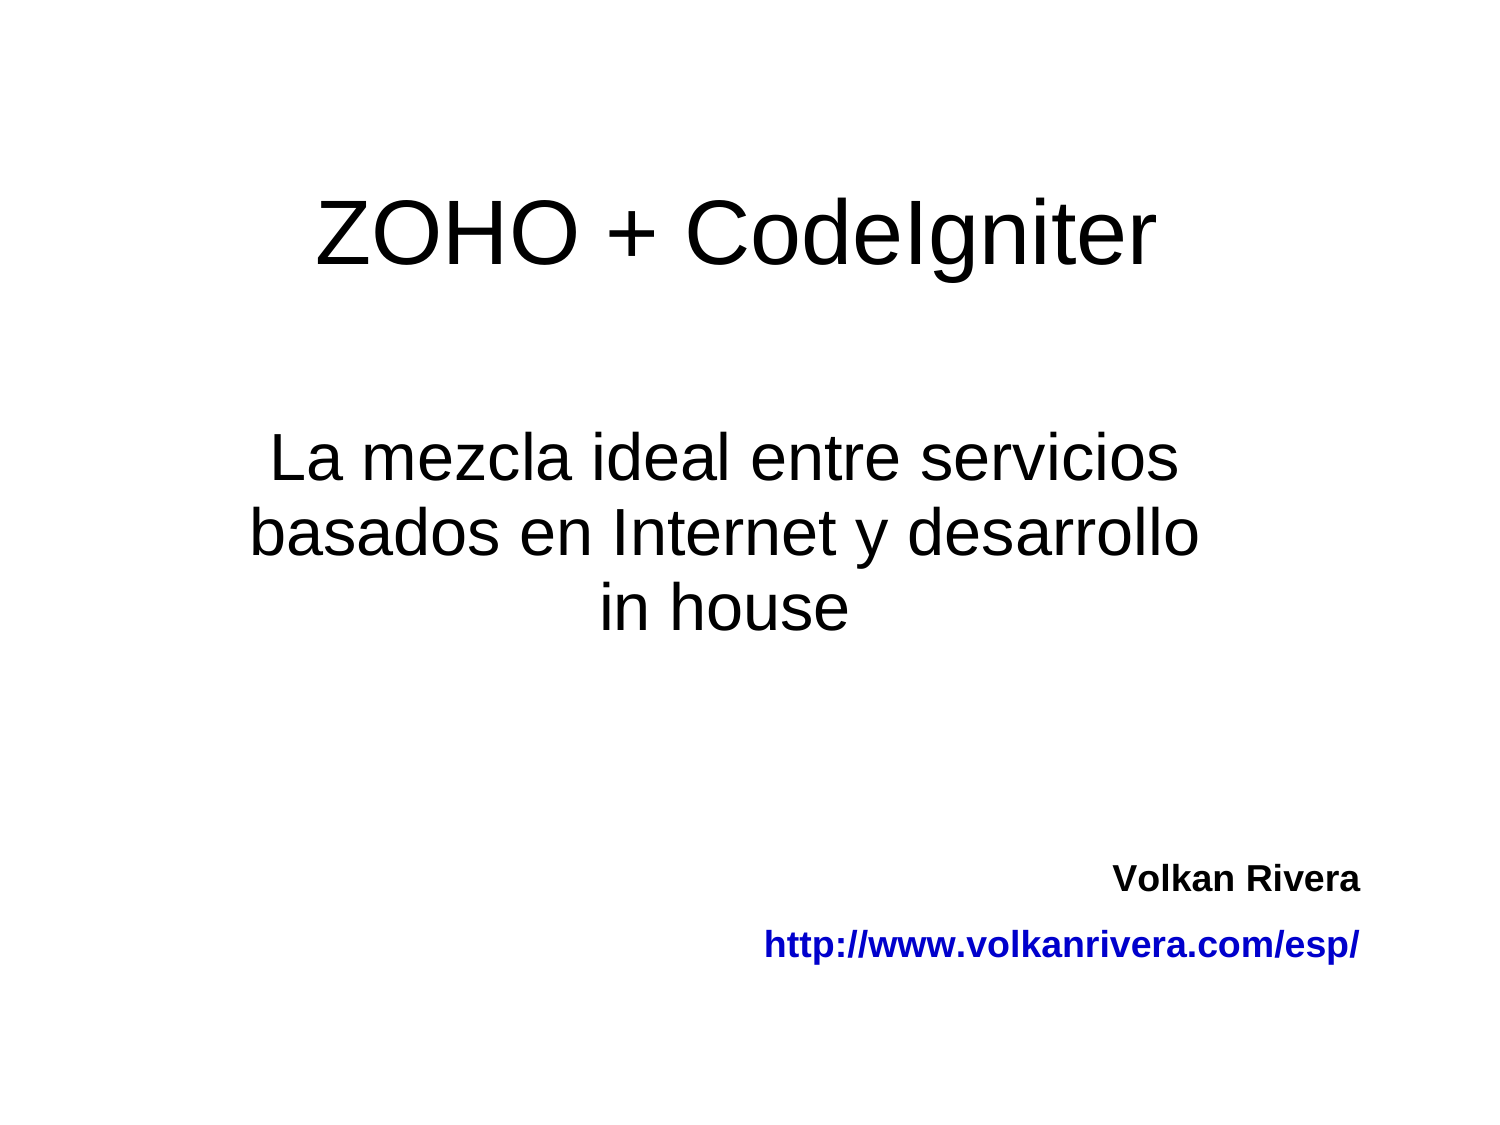

# ZOHO + CodeIgniter
La mezcla ideal entre servicios basados en Internet y desarrollo in house
Volkan Rivera
http://www.volkanrivera.com/esp/